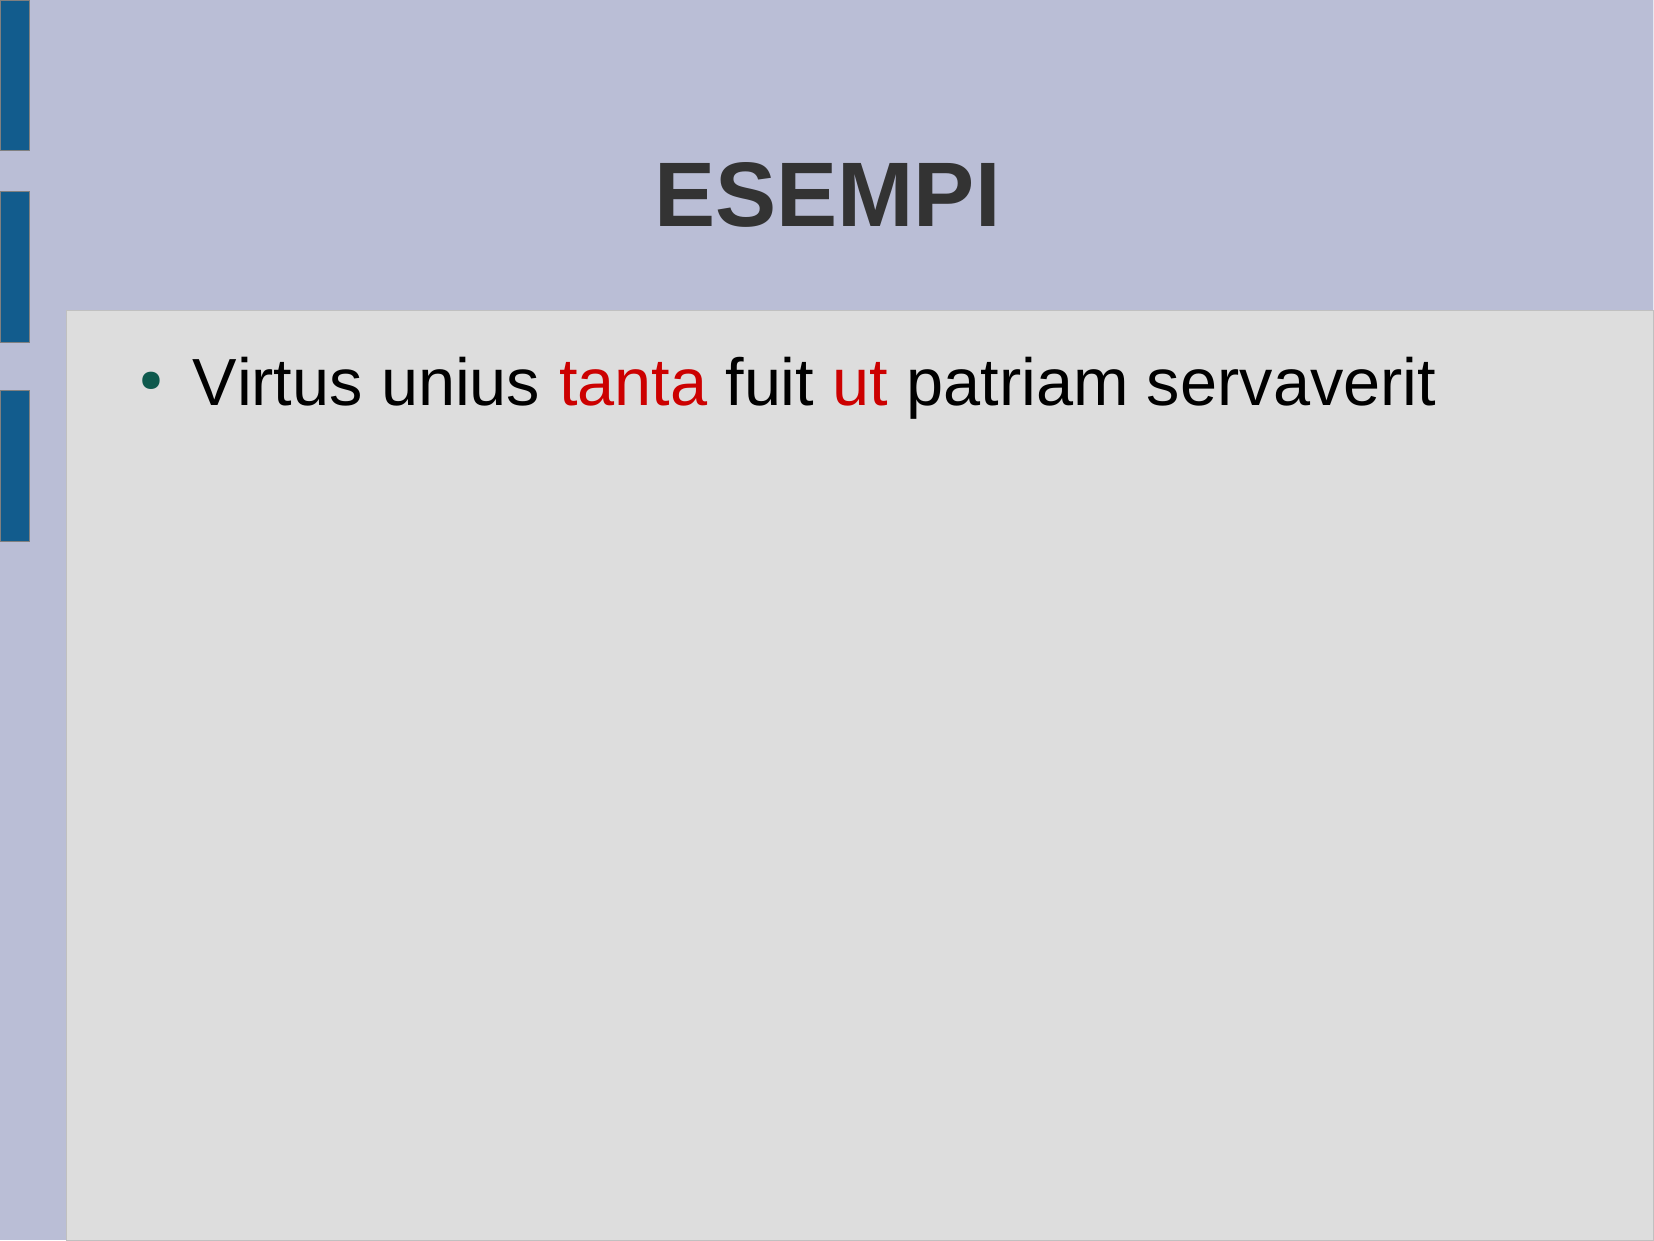

# ESEMPI
Virtus unius tanta fuit ut patriam servaverit